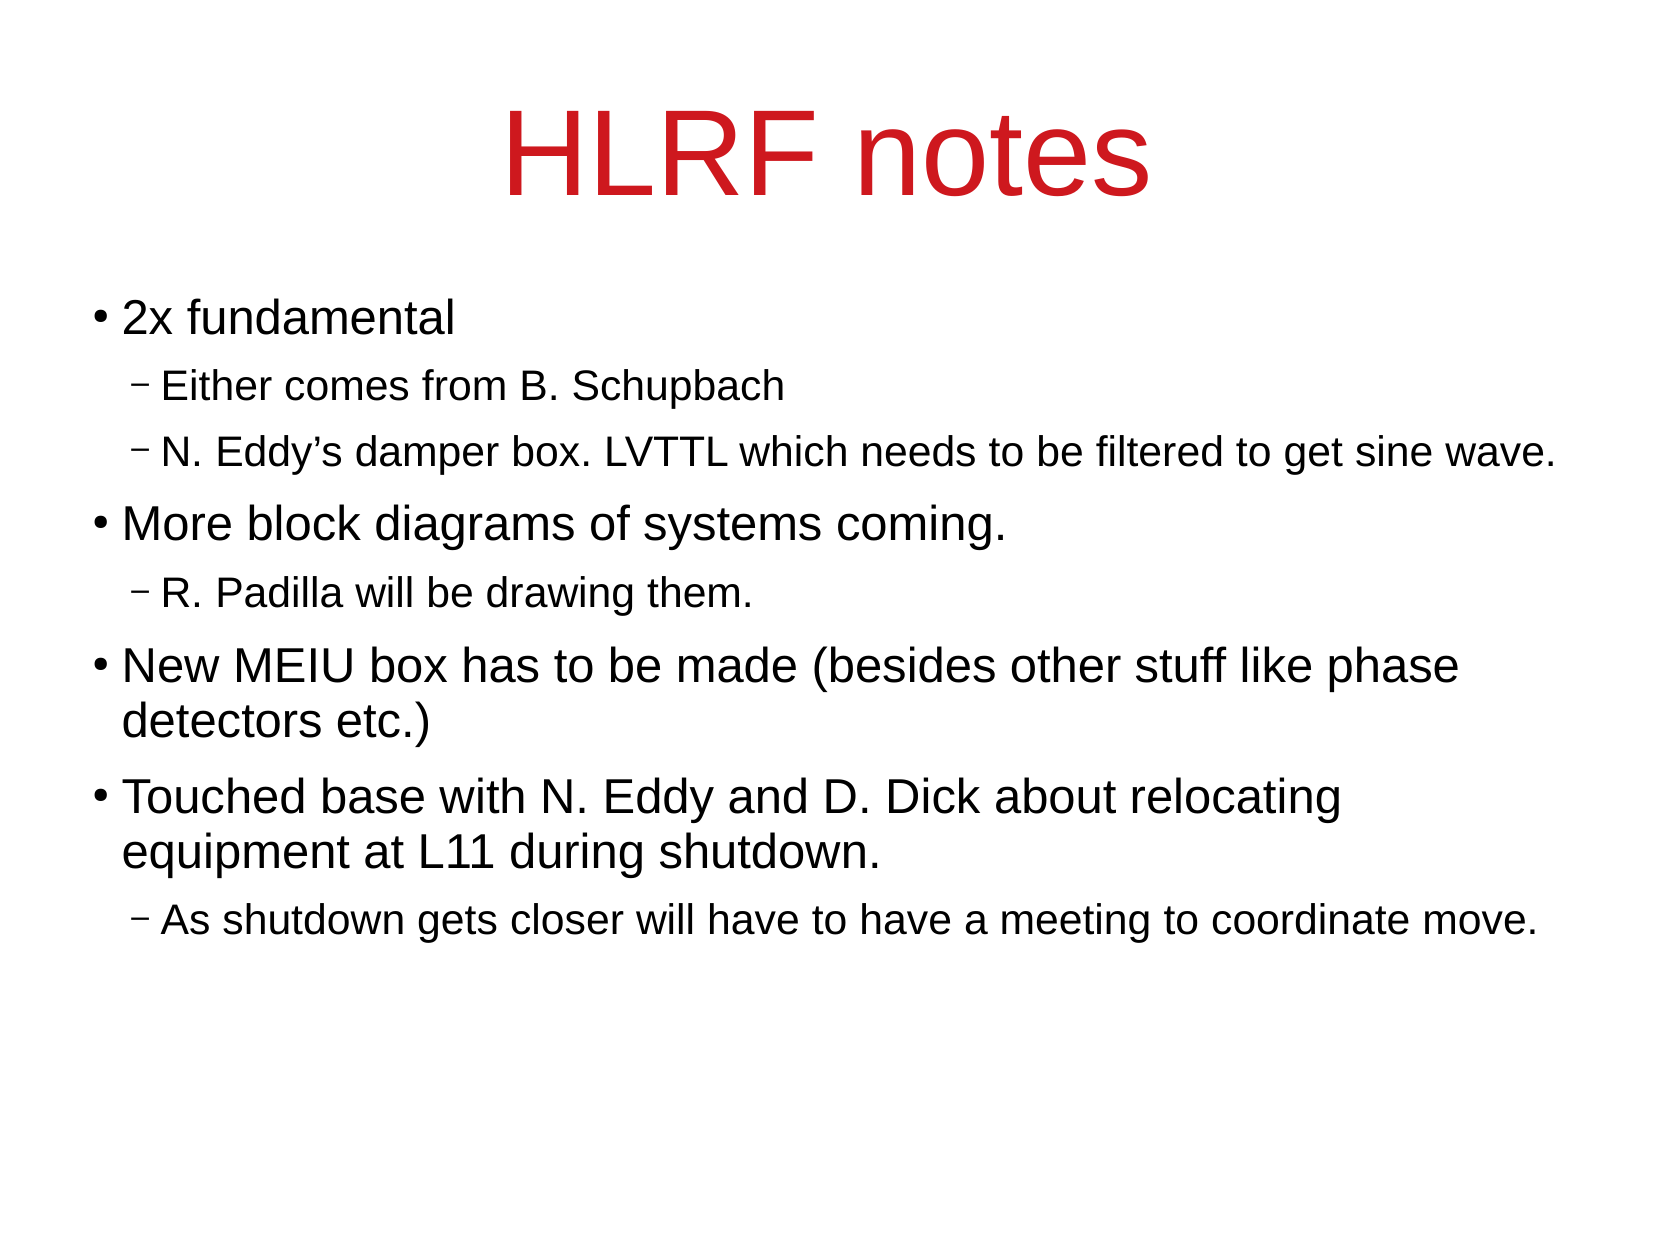

# HLRF notes
2x fundamental
Either comes from B. Schupbach
N. Eddy’s damper box. LVTTL which needs to be filtered to get sine wave.
More block diagrams of systems coming.
R. Padilla will be drawing them.
New MEIU box has to be made (besides other stuff like phase detectors etc.)
Touched base with N. Eddy and D. Dick about relocating equipment at L11 during shutdown.
As shutdown gets closer will have to have a meeting to coordinate move.